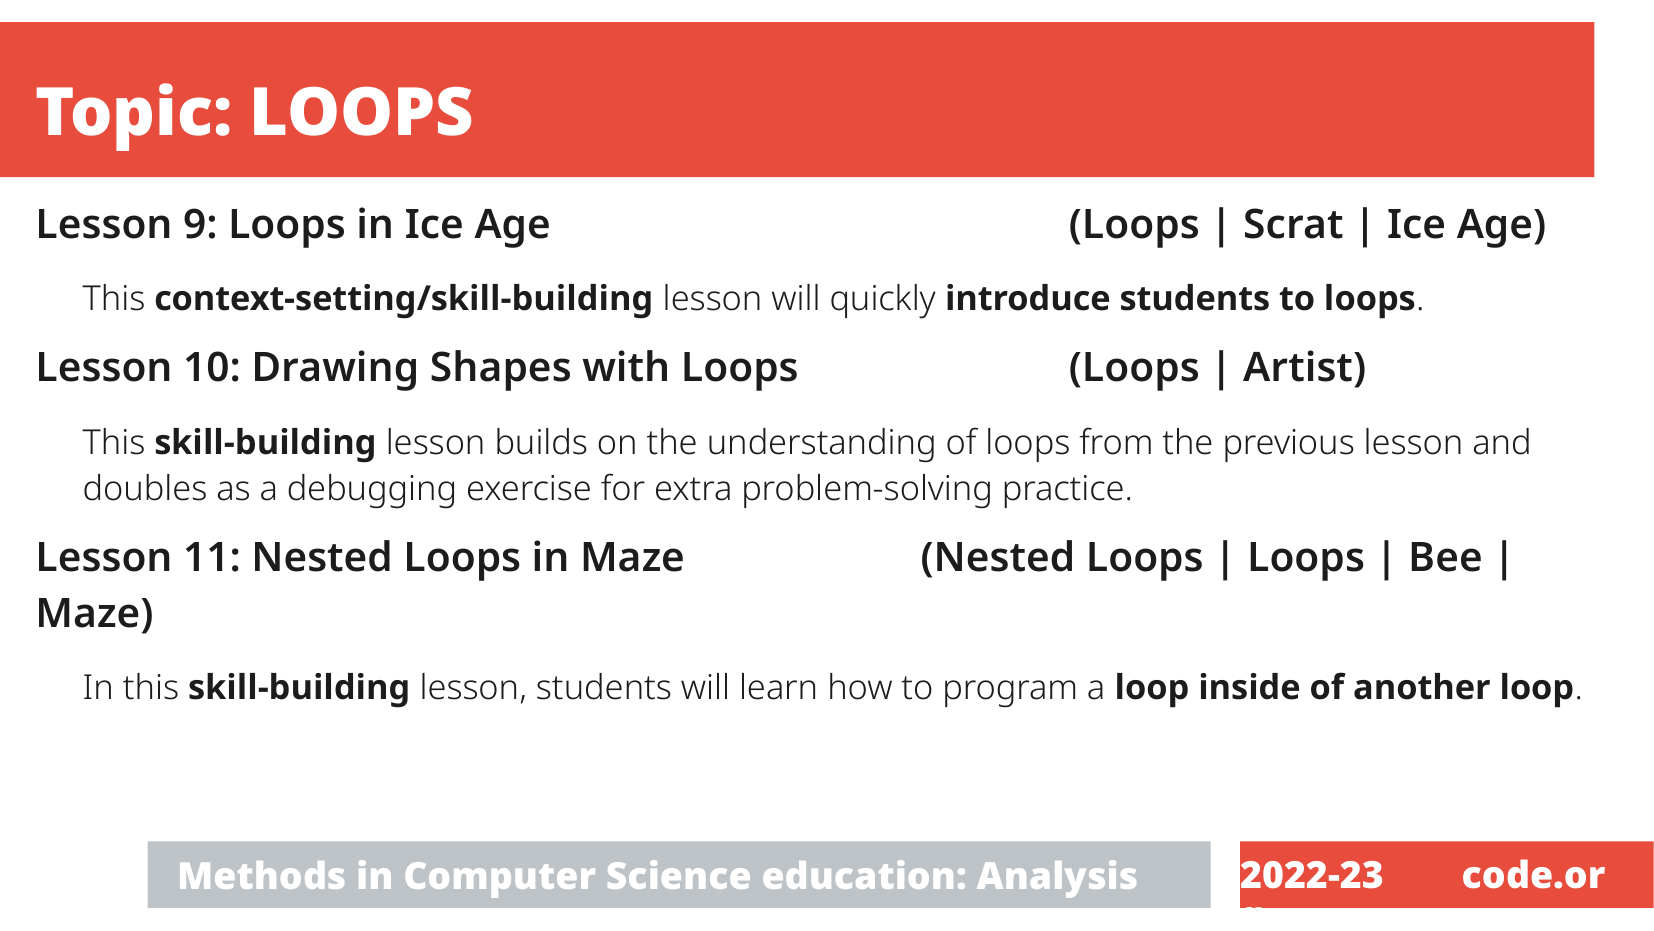

# Topic: LOOPS
Lesson 9: Loops in Ice Age	(Loops | Scrat | Ice Age)
This context-setting/skill-building lesson will quickly introduce students to loops.
Lesson 10: Drawing Shapes with Loops 	(Loops | Artist)
This skill-building lesson builds on the understanding of loops from the previous lesson and doubles as a debugging exercise for extra problem-solving practice.
Lesson 11: Nested Loops in Maze 	(Nested Loops | Loops | Bee | Maze)
In this skill-building lesson, students will learn how to program a loop inside of another loop.
Methods in Computer Science education: Analysis
2022-23 code.org